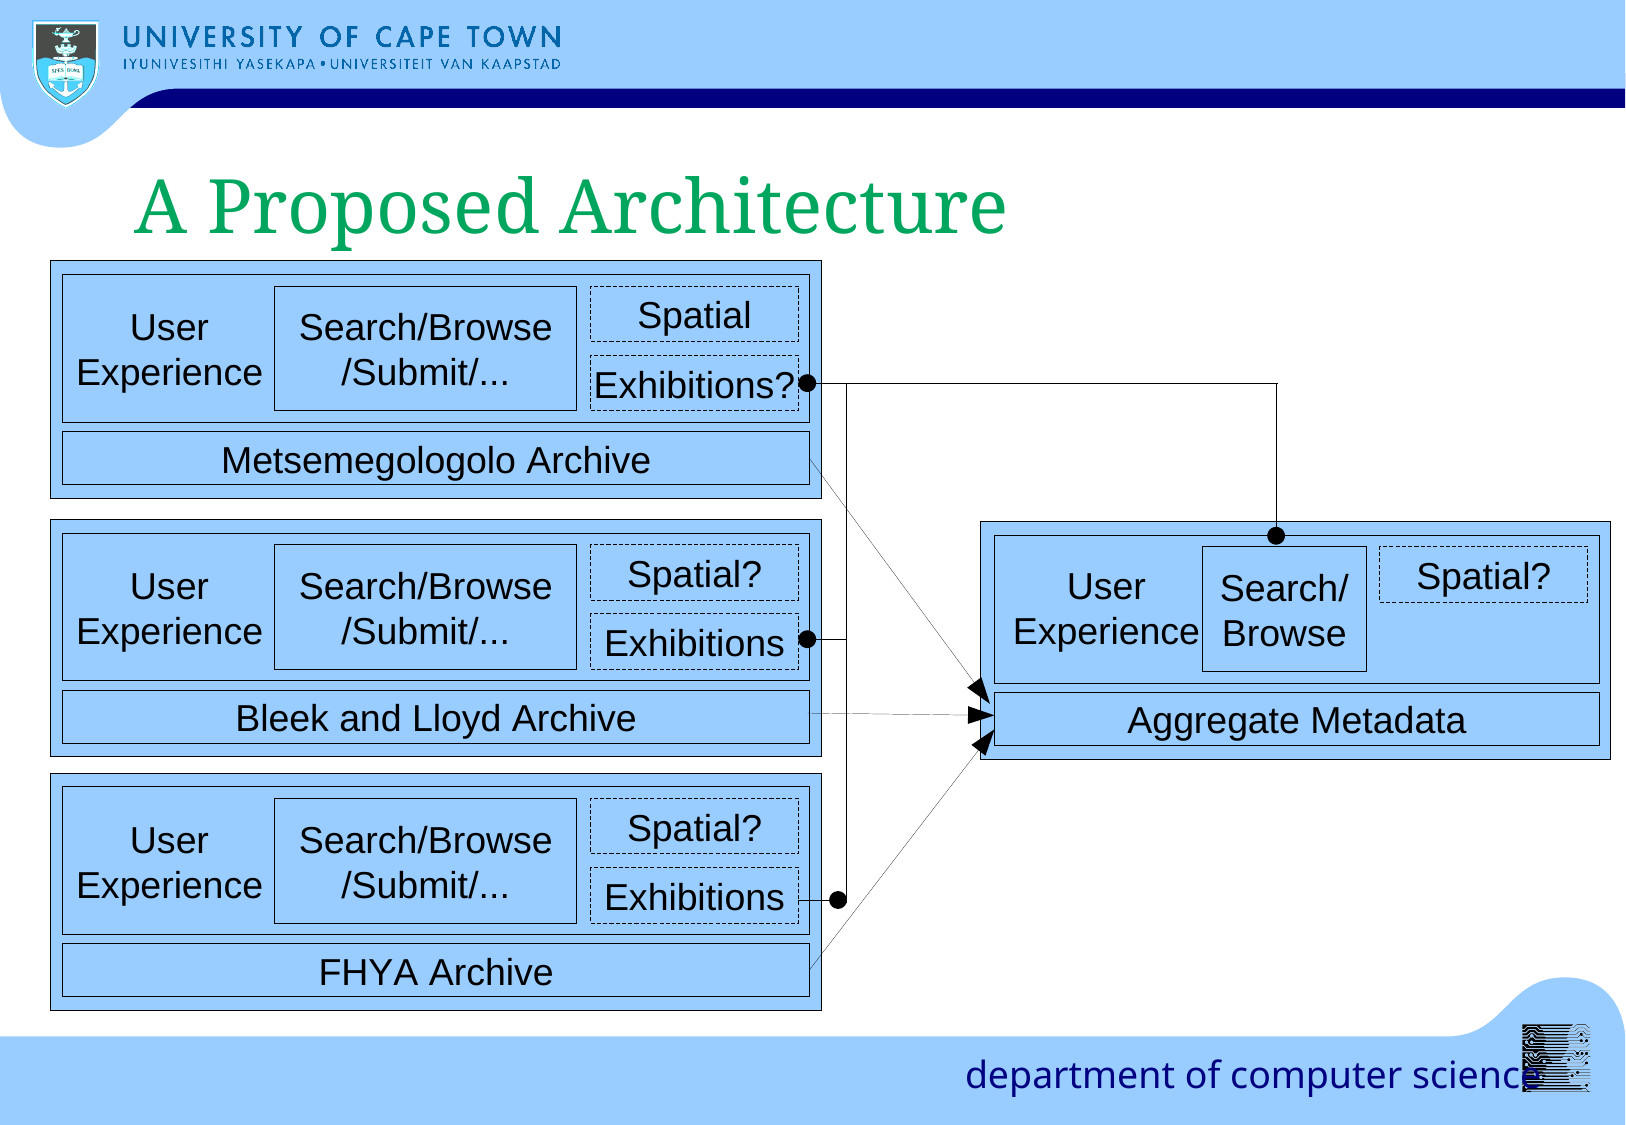

# A Proposed Architecture
Search/Browse
/Submit/...
Spatial
User
Experience
Exhibitions?
Metsemegologolo Archive
Search/Browse
/Submit/...
Spatial?
Search/
Browse
Spatial?
User
Experience
User
Experience
Exhibitions
Bleek and Lloyd Archive
Aggregate Metadata
Search/Browse
/Submit/...
Spatial?
User
Experience
Exhibitions
FHYA Archive